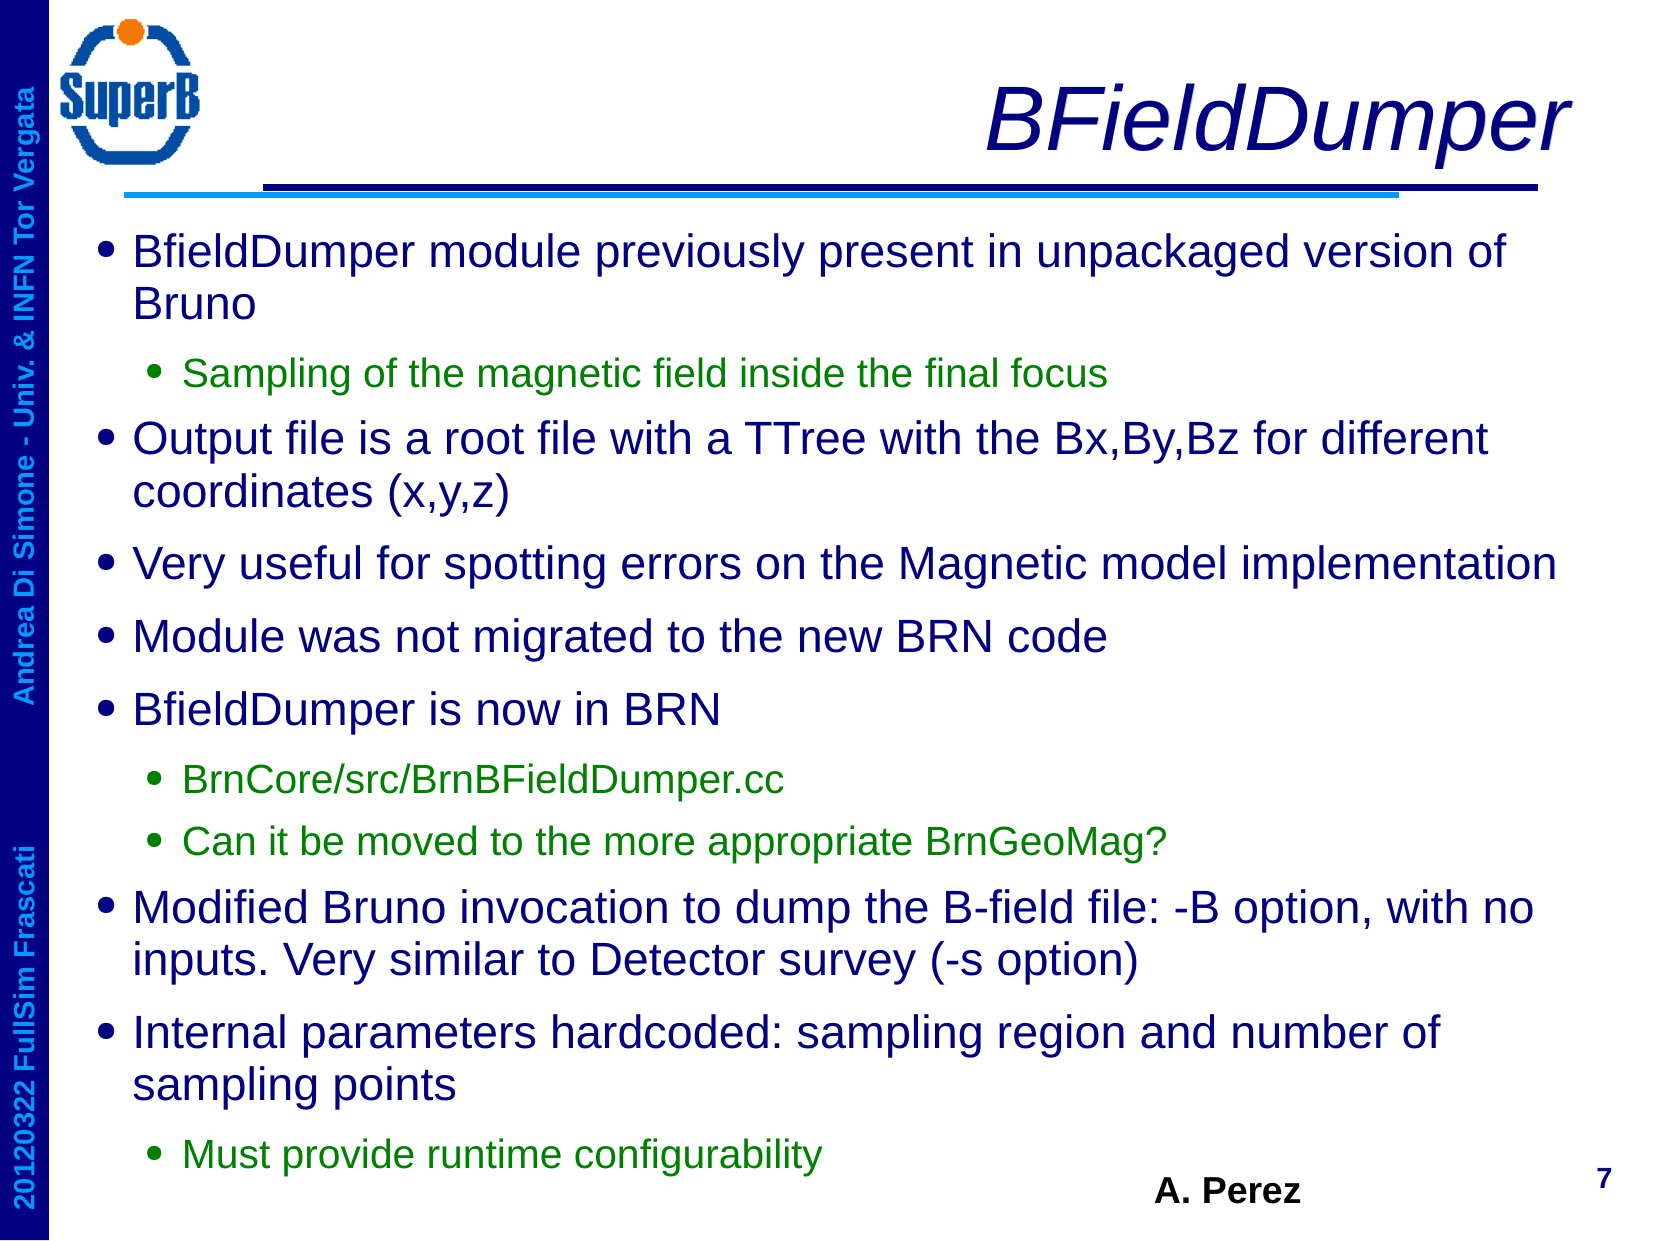

# BFieldDumper
BfieldDumper module previously present in unpackaged version of Bruno
Sampling of the magnetic field inside the final focus
Output file is a root file with a TTree with the Bx,By,Bz for different coordinates (x,y,z)
Very useful for spotting errors on the Magnetic model implementation
Module was not migrated to the new BRN code
BfieldDumper is now in BRN
BrnCore/src/BrnBFieldDumper.cc
Can it be moved to the more appropriate BrnGeoMag?
Modified Bruno invocation to dump the B-field file: -B option, with no inputs. Very similar to Detector survey (-s option)
Internal parameters hardcoded: sampling region and number of sampling points
Must provide runtime configurability
Andrea Di Simone - Univ. & INFN Tor Vergata
20120322 FullSim Frascati
A. Perez
7